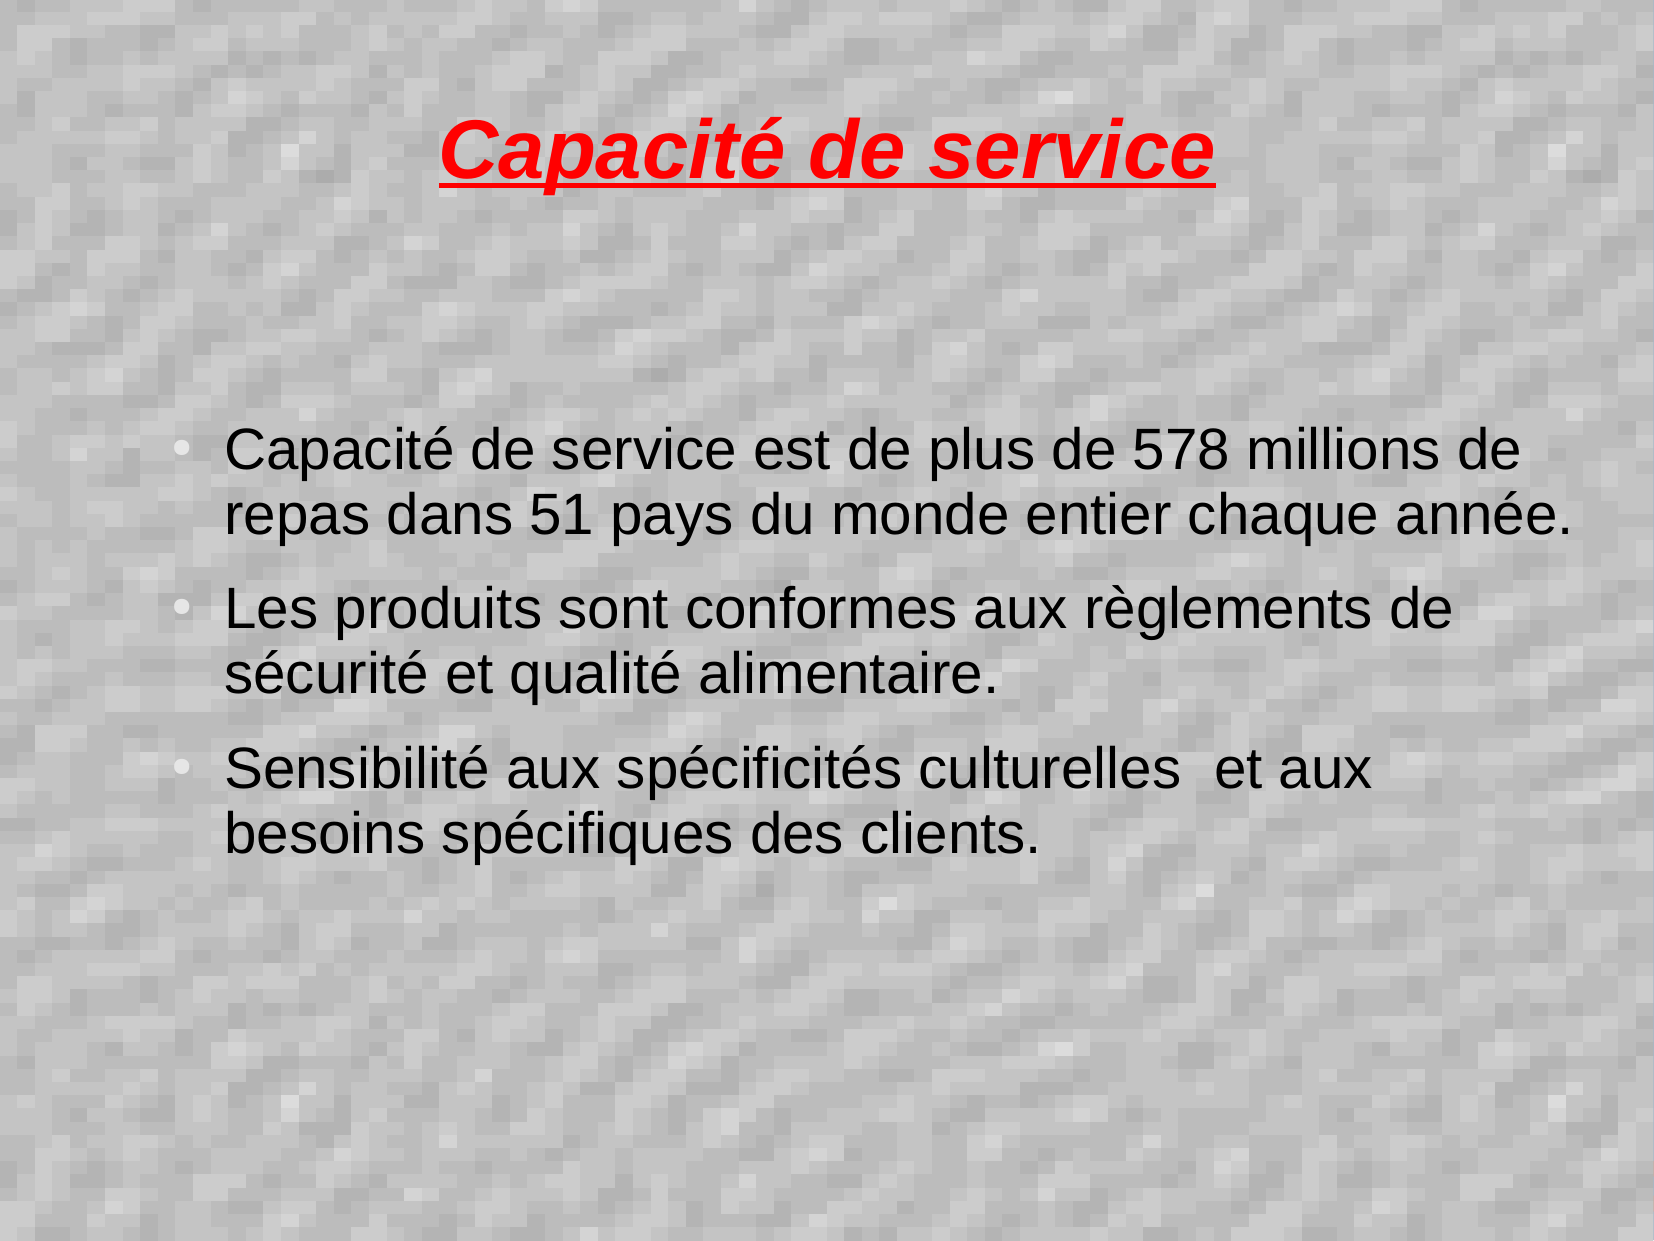

# Capacité de service
Capacité de service est de plus de 578 millions de repas dans 51 pays du monde entier chaque année.
Les produits sont conformes aux règlements de sécurité et qualité alimentaire.
Sensibilité aux spécificités culturelles et aux besoins spécifiques des clients.